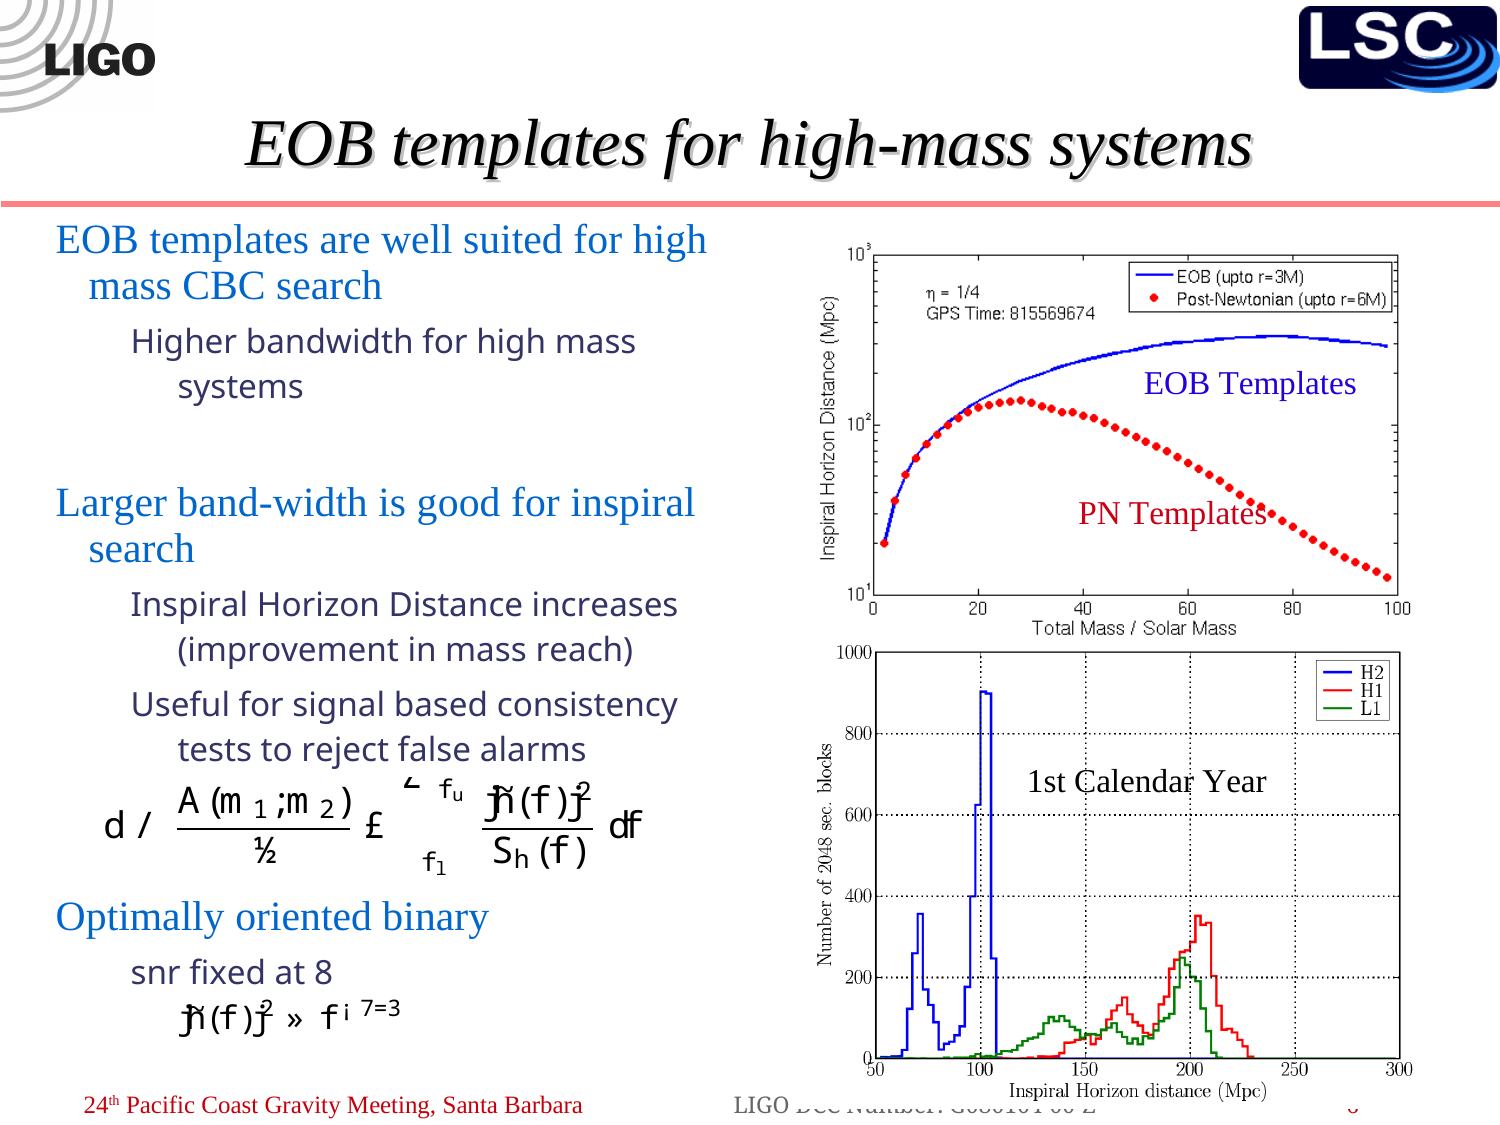

# EOB templates for high-mass systems
EOB templates are well suited for high mass CBC search
Higher bandwidth for high mass systems
Larger band-width is good for inspiral search
Inspiral Horizon Distance increases (improvement in mass reach)
Useful for signal based consistency tests to reject false alarms
EOB Templates
PN Templates
1st Calendar Year
Optimally oriented binary
snr fixed at 8